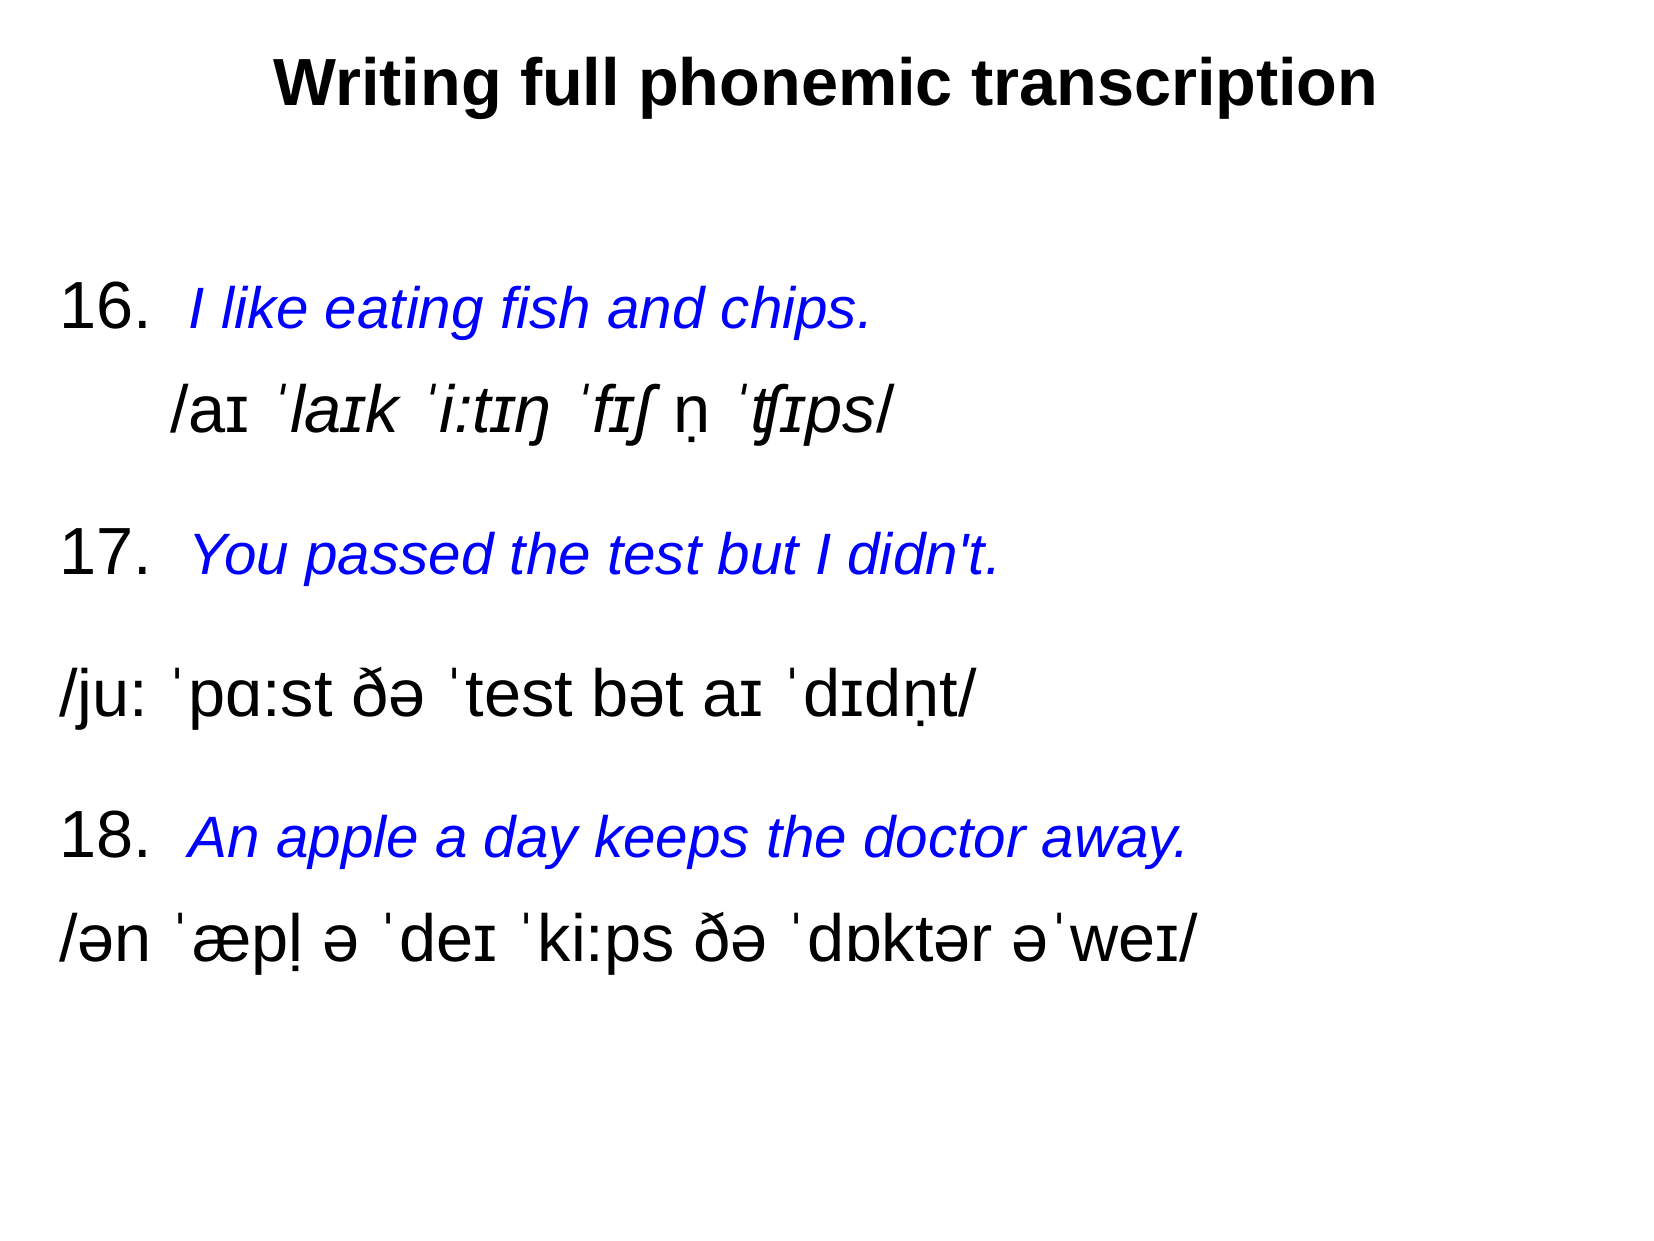

# Writing full phonemic transcription
16. I like eating fish and chips.
 /aɪ ˈlaɪk ˈi:tɪŋ ˈfɪʃ ṇ ˈʧɪps/
17. You passed the test but I didn't.
/ju: ˈpɑ:st ðə ˈtest bət aɪ ˈdɪdṇt/
18. An apple a day keeps the doctor away.
/ən ˈæpḷ ə ˈdeɪ ˈki:ps ðə ˈdɒktər əˈweɪ/